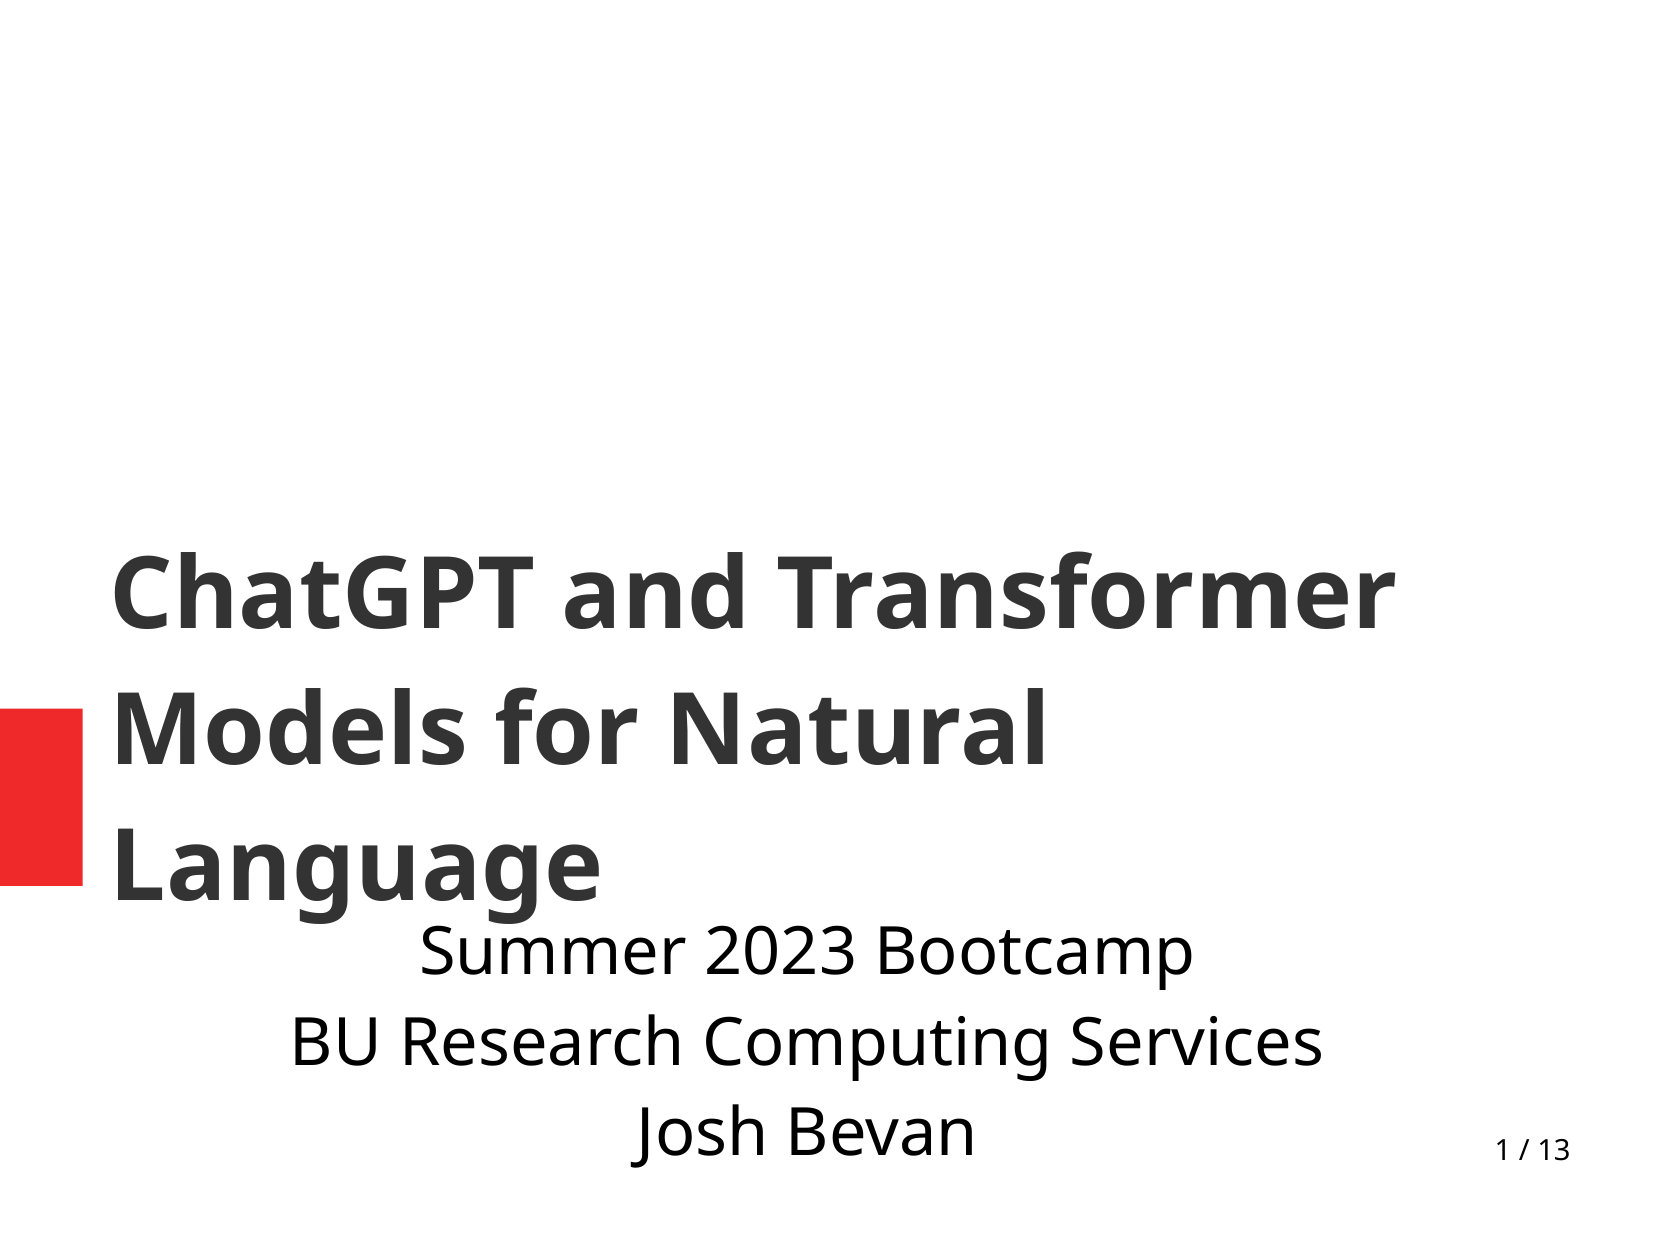

# ChatGPT and Transformer Models for Natural Language
Summer 2023 Bootcamp
BU Research Computing Services
Josh Bevan
1